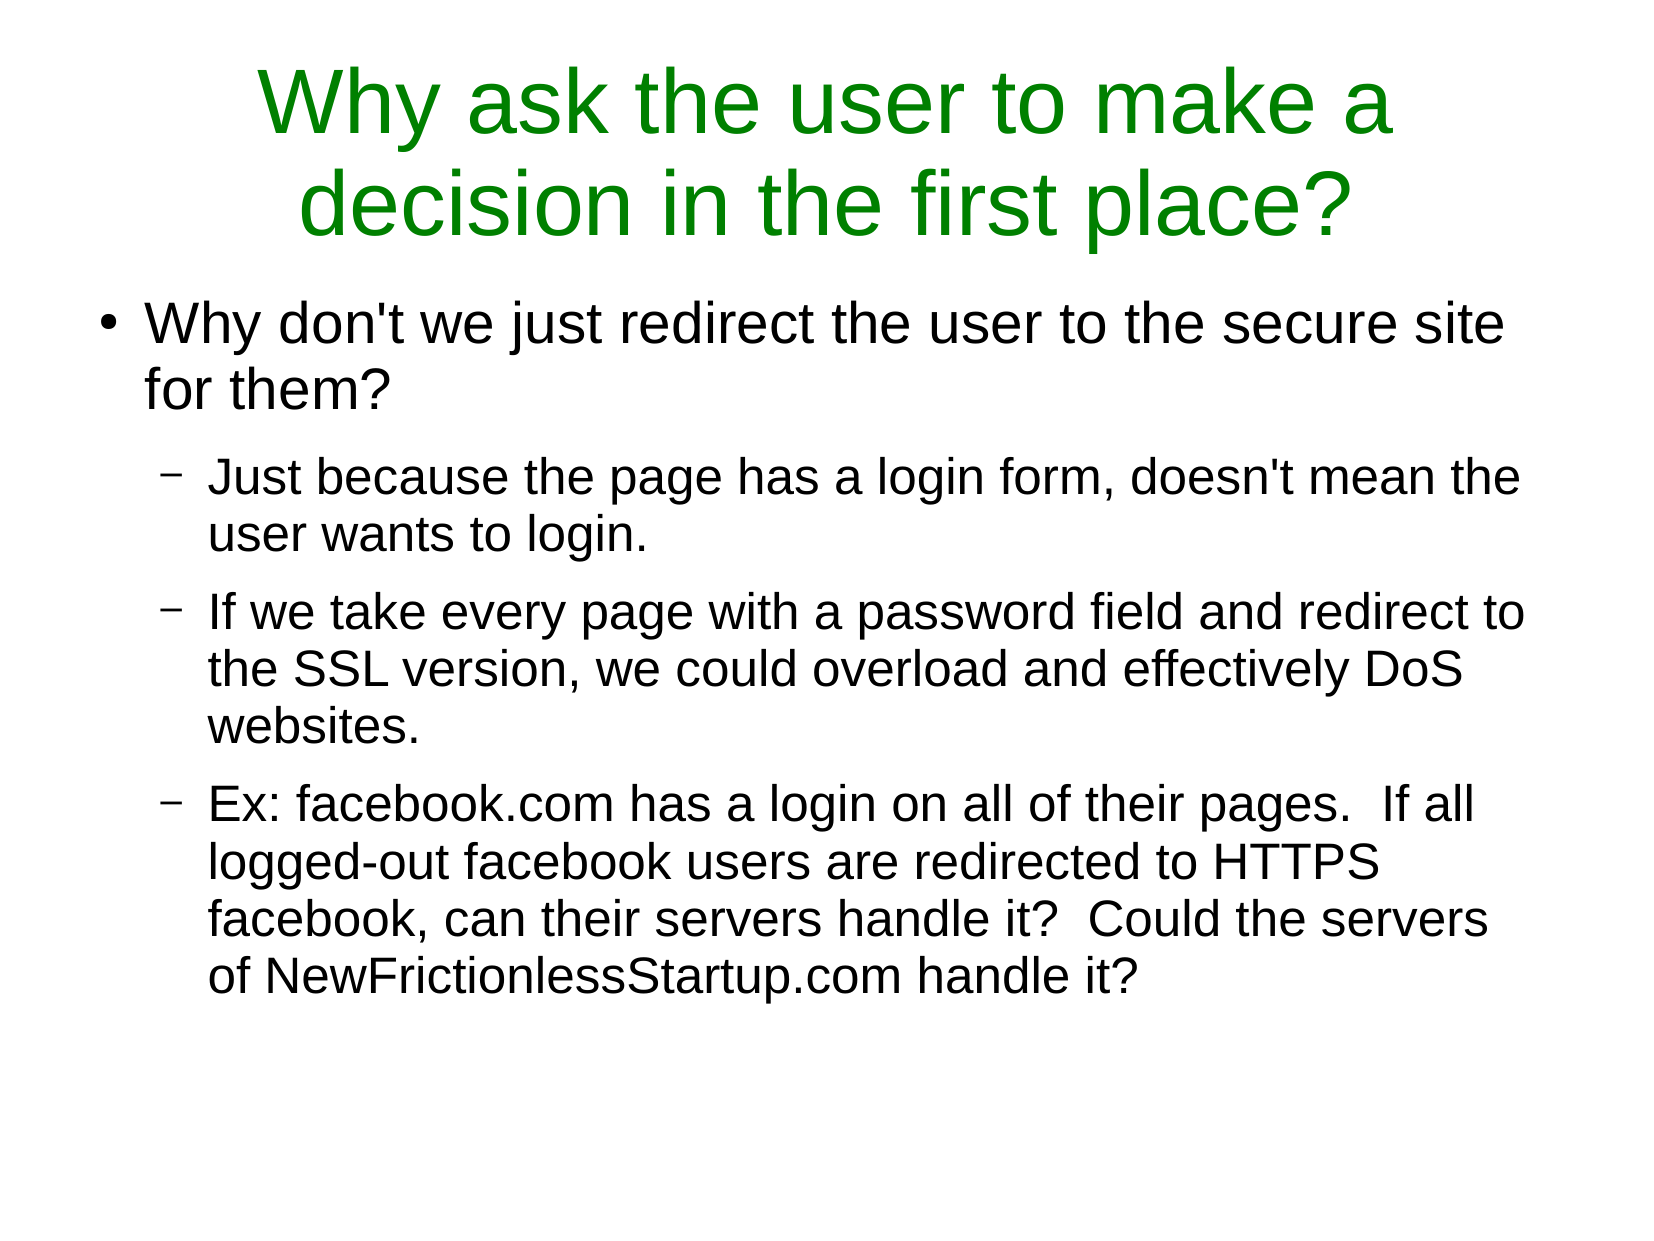

# Why ask the user to make a decision in the first place?
Why don't we just redirect the user to the secure site for them?
Just because the page has a login form, doesn't mean the user wants to login.
If we take every page with a password field and redirect to the SSL version, we could overload and effectively DoS websites.
Ex: facebook.com has a login on all of their pages. If all logged-out facebook users are redirected to HTTPS facebook, can their servers handle it? Could the servers of NewFrictionlessStartup.com handle it?